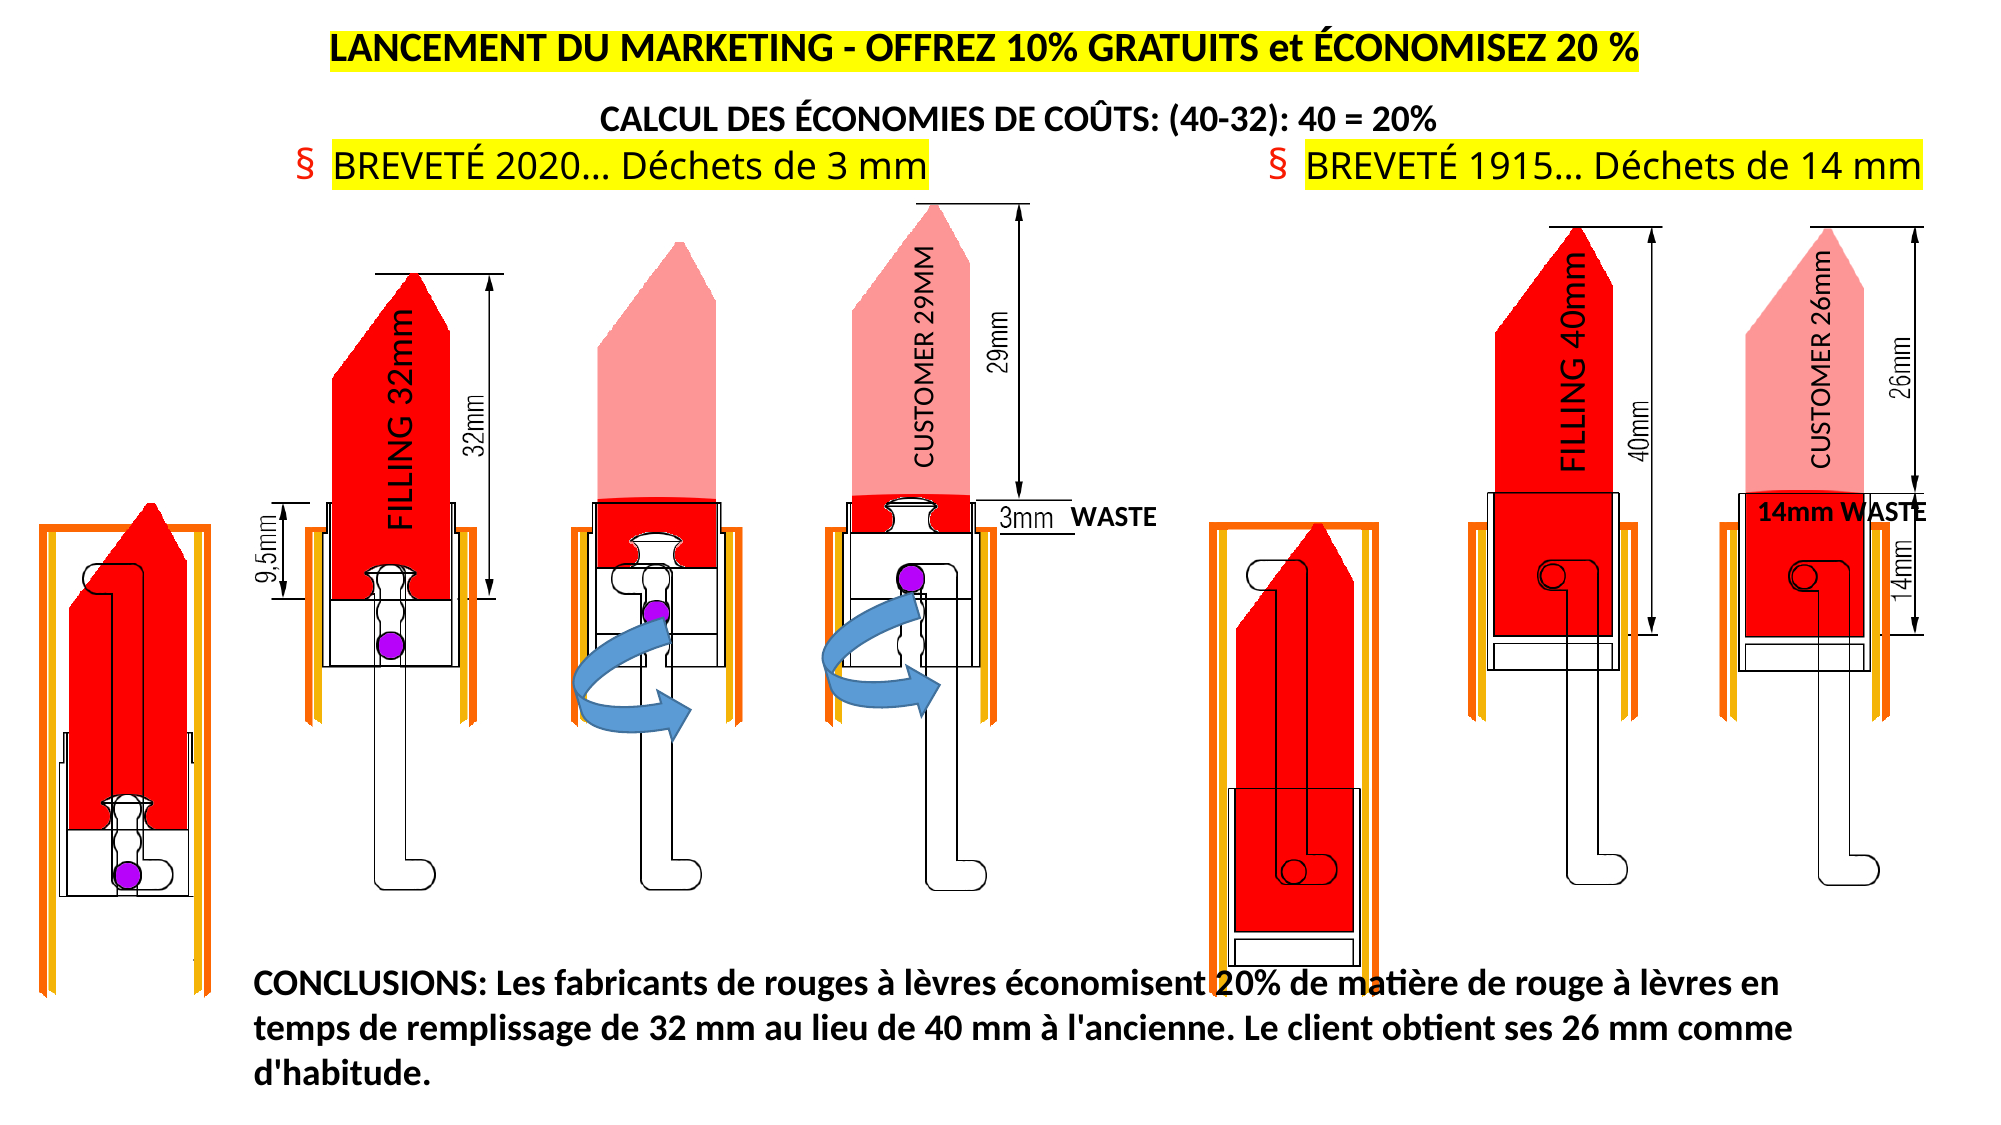

LANCEMENT DU MARKETING - OFFREZ 10% GRATUITS et ÉCONOMISEZ 20 %
CALCUL DES ÉCONOMIES DE COÛTS: (40-32): 40 = 20%
BREVETÉ 2020… Déchets de 3 mm
BREVETÉ 1915… Déchets de 14 mm
 CUSTOMER 29MM
CUSTOMER 26mm
 FILLING 40mm
 FILLING 32mm
 14mm WASTE
 WASTE
CONCLUSIONS: Les fabricants de rouges à lèvres économisent 20% de matière de rouge à lèvres en temps de remplissage de 32 mm au lieu de 40 mm à l'ancienne. Le client obtient ses 26 mm comme d'habitude.